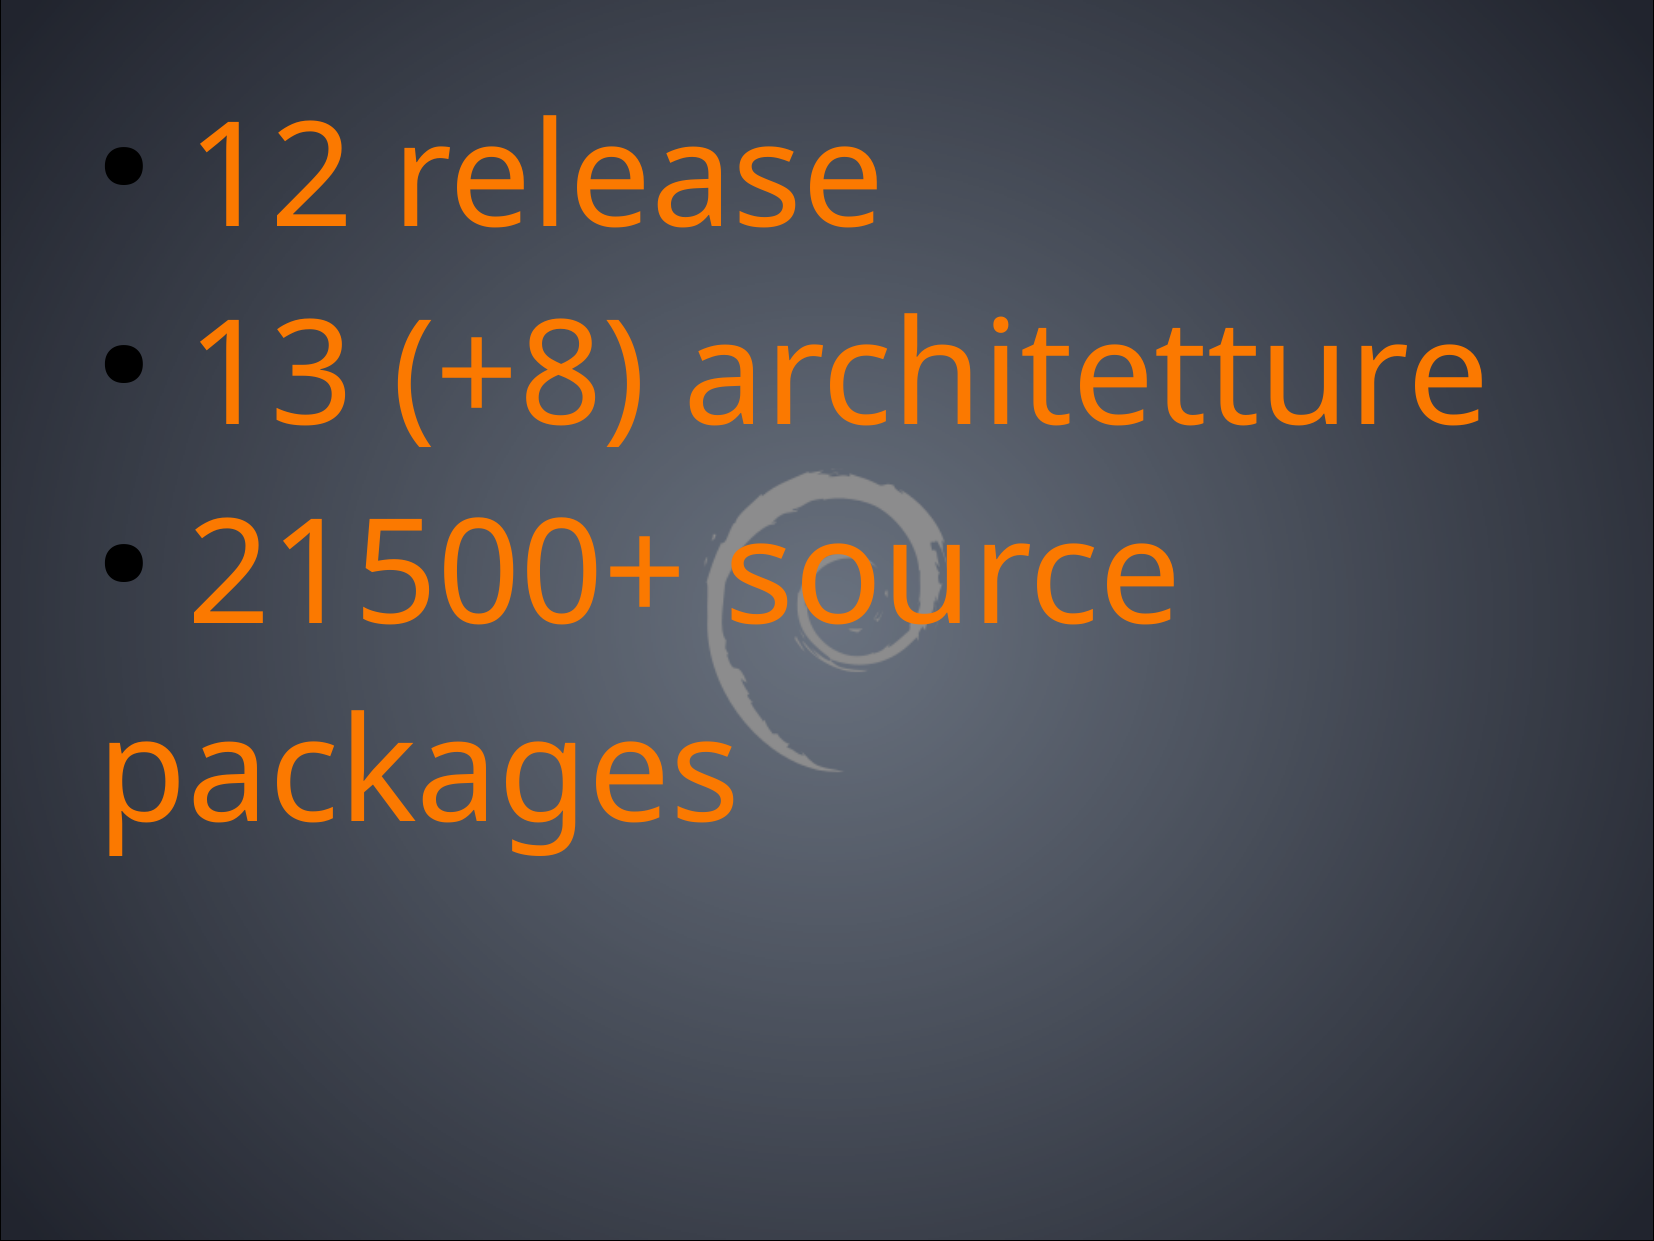

12 release
 13 (+8) architetture
 21500+ source packages